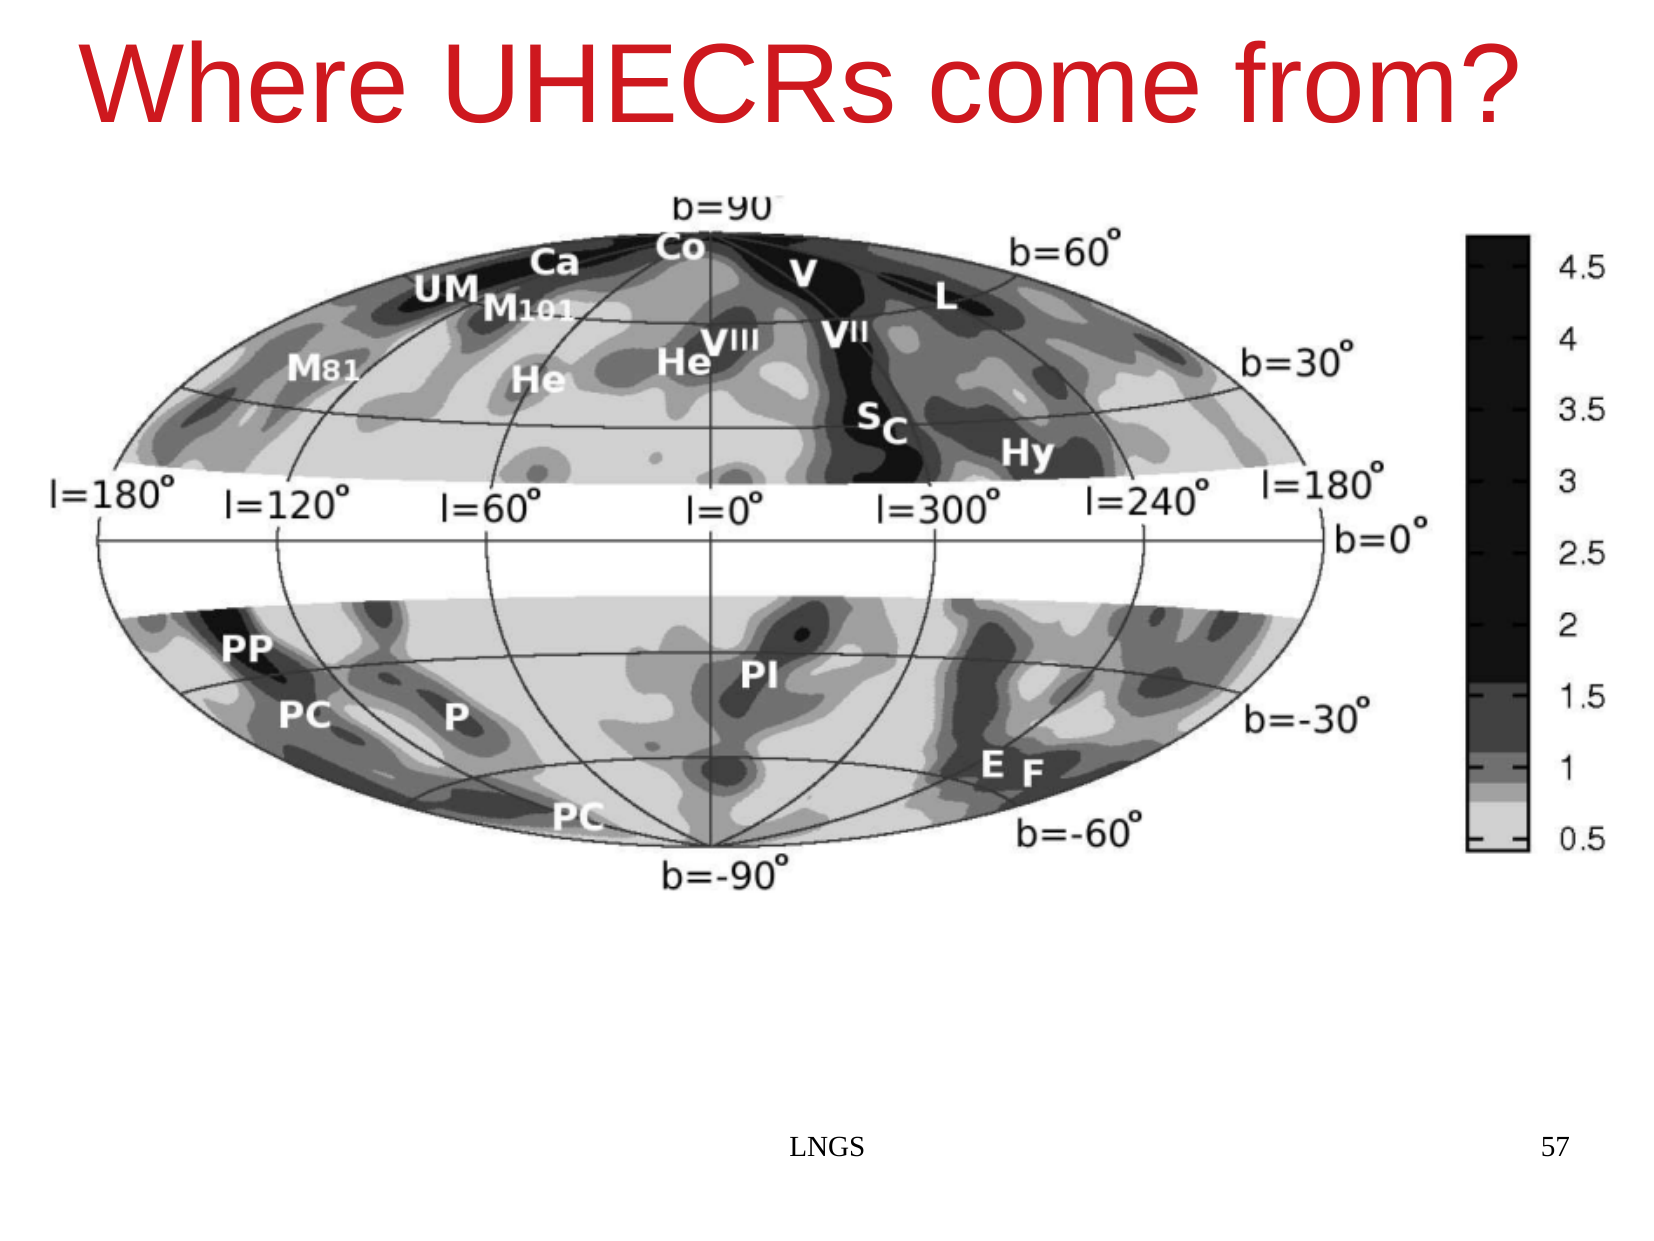

# Where UHECRs come from?
LNGS
57